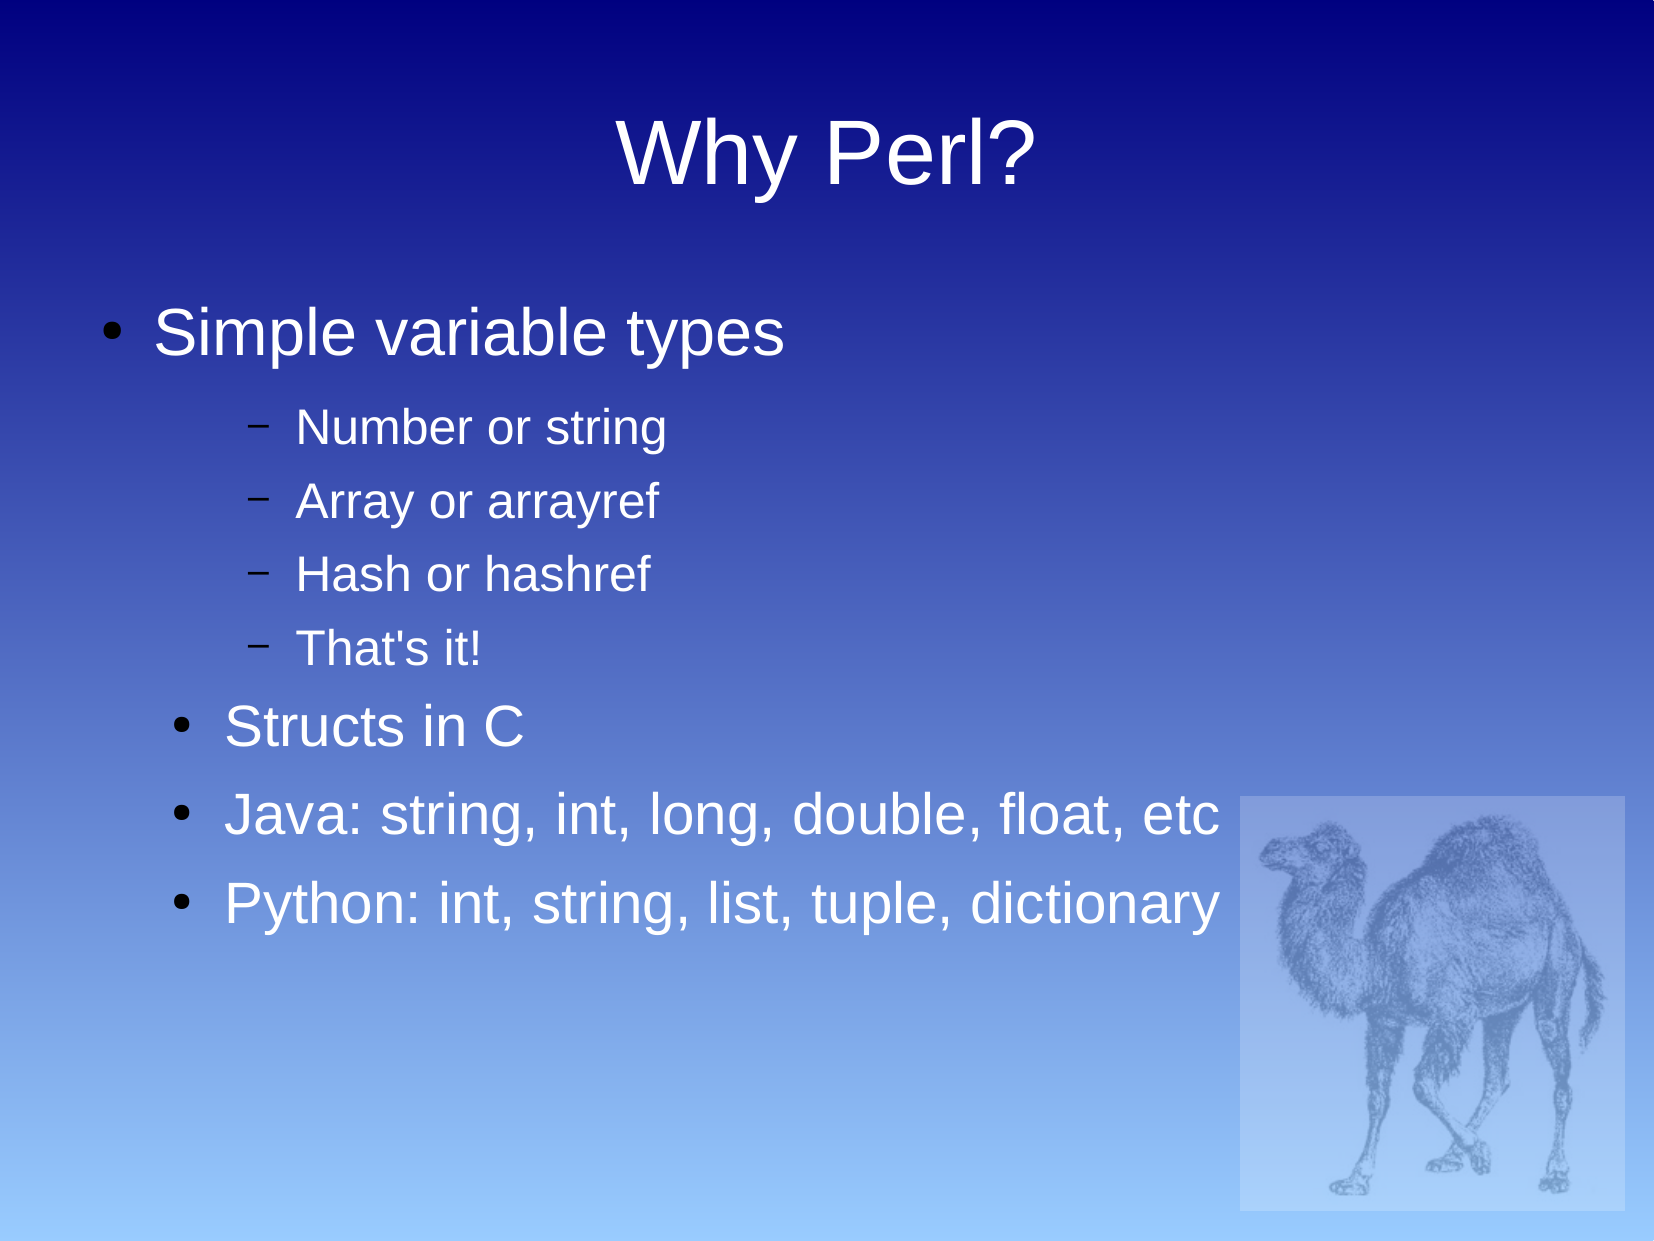

# Why Perl?
Simple variable types
Number or string
Array or arrayref
Hash or hashref
That's it!
Structs in C
Java: string, int, long, double, float, etc
Python: int, string, list, tuple, dictionary